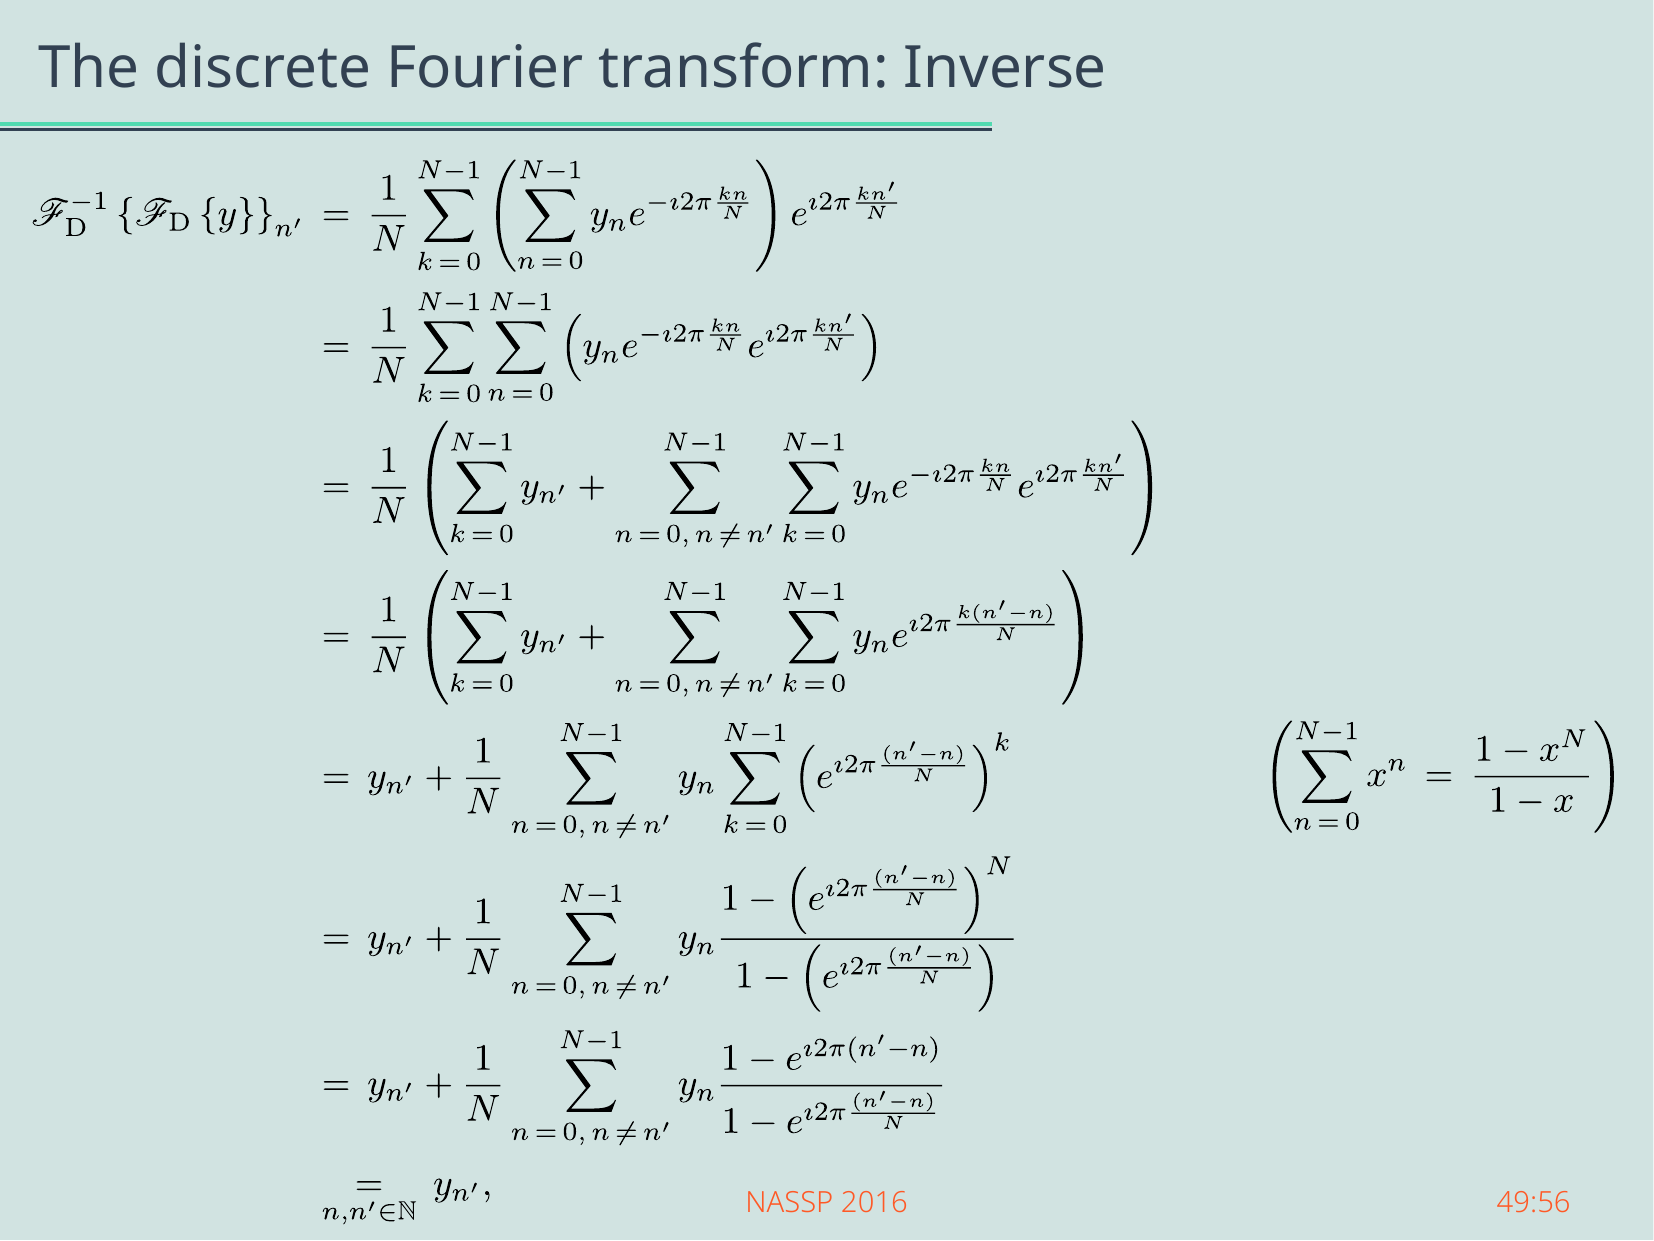

The discrete Fourier transform: Inverse
NASSP 2016
49